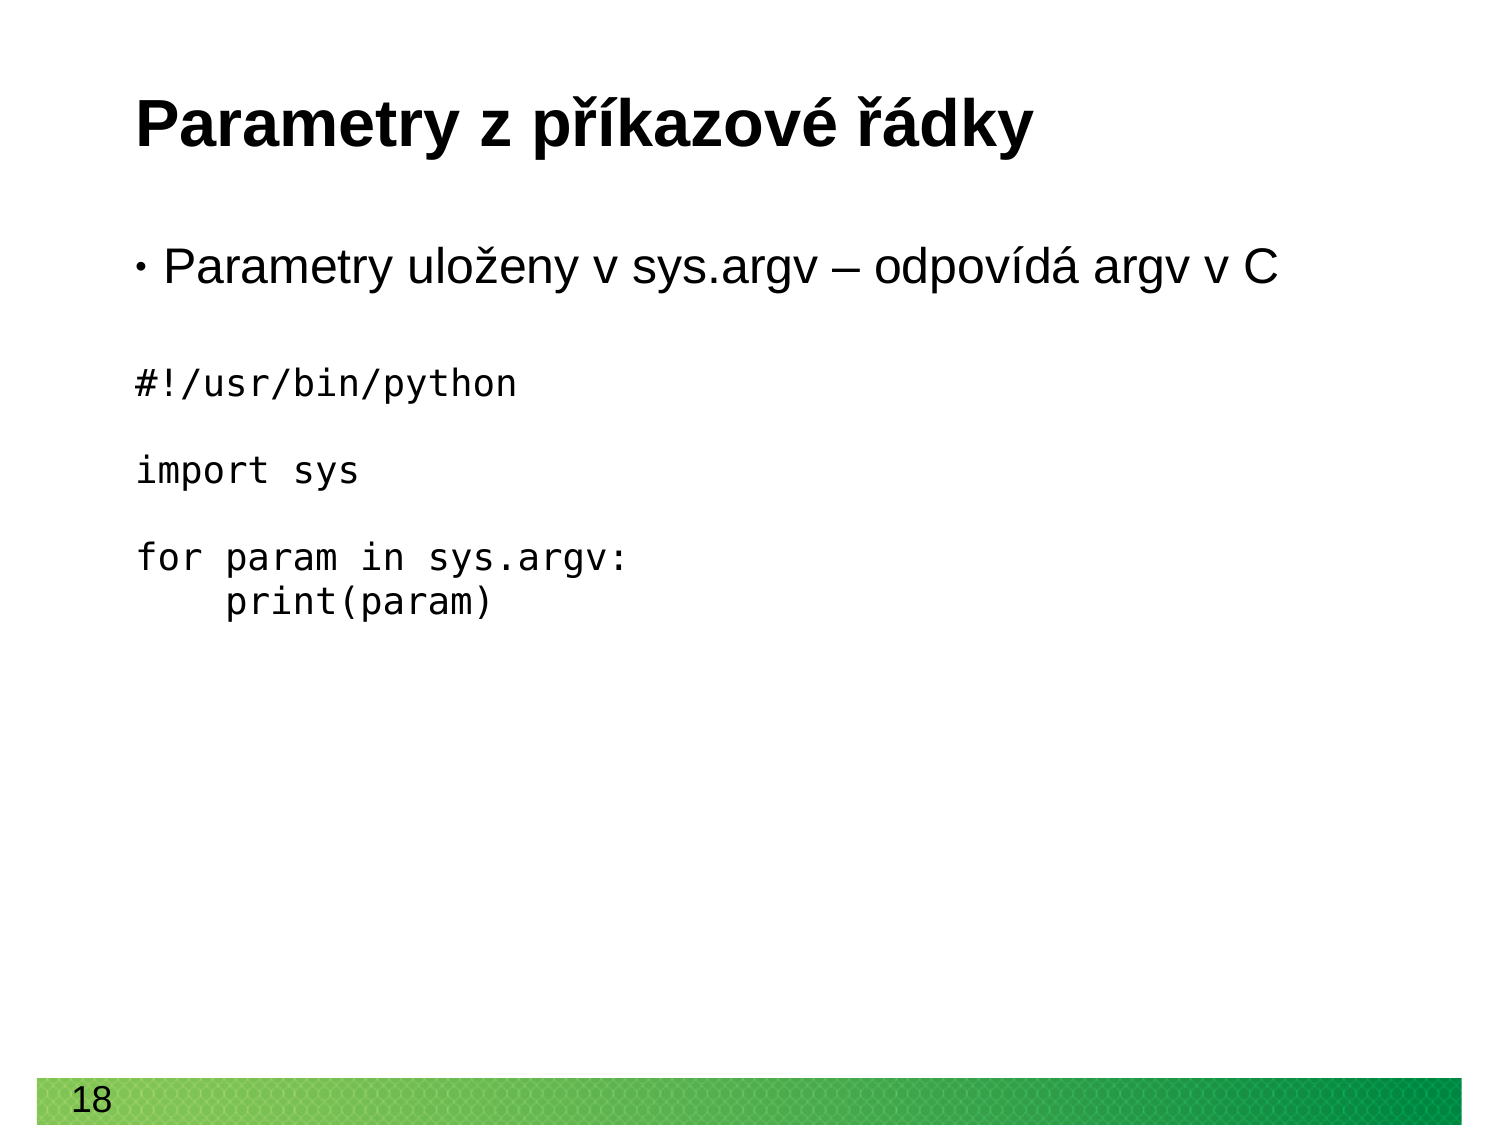

# Parametry z příkazové řádky
Parametry uloženy v sys.argv – odpovídá argv v C
#!/usr/bin/python
import sys
for param in sys.argv:
 print(param)